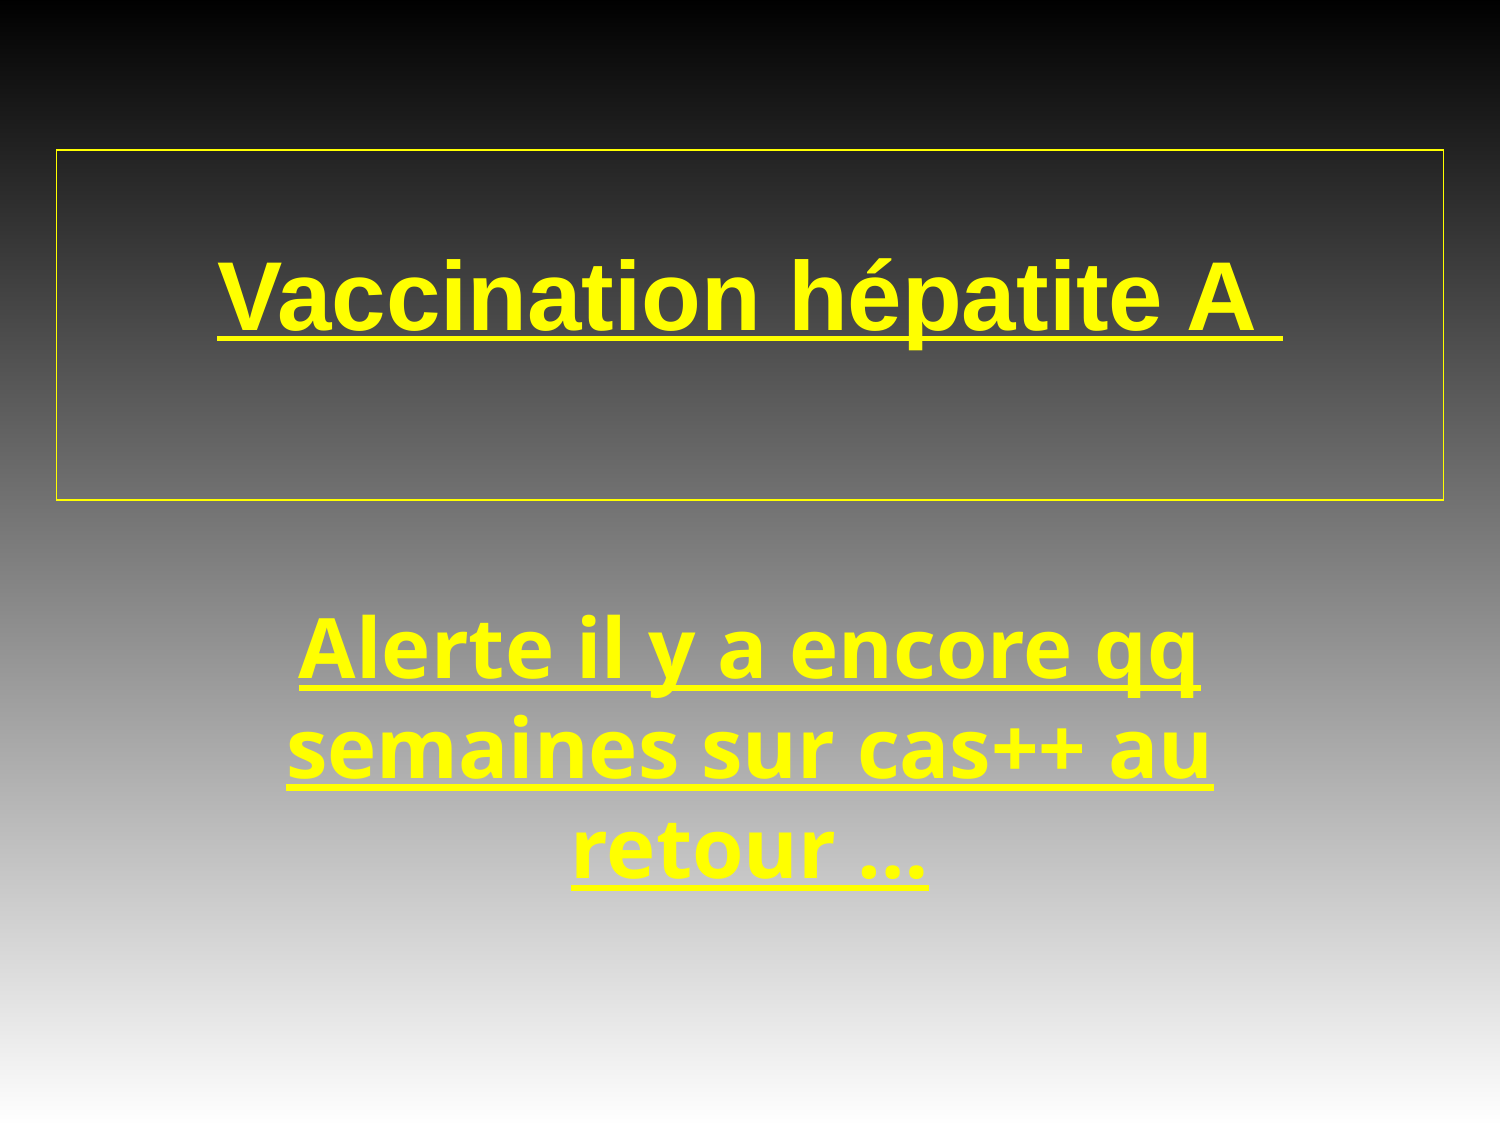

# Vaccination hépatite A
Alerte il y a encore qq semaines sur cas++ au retour …